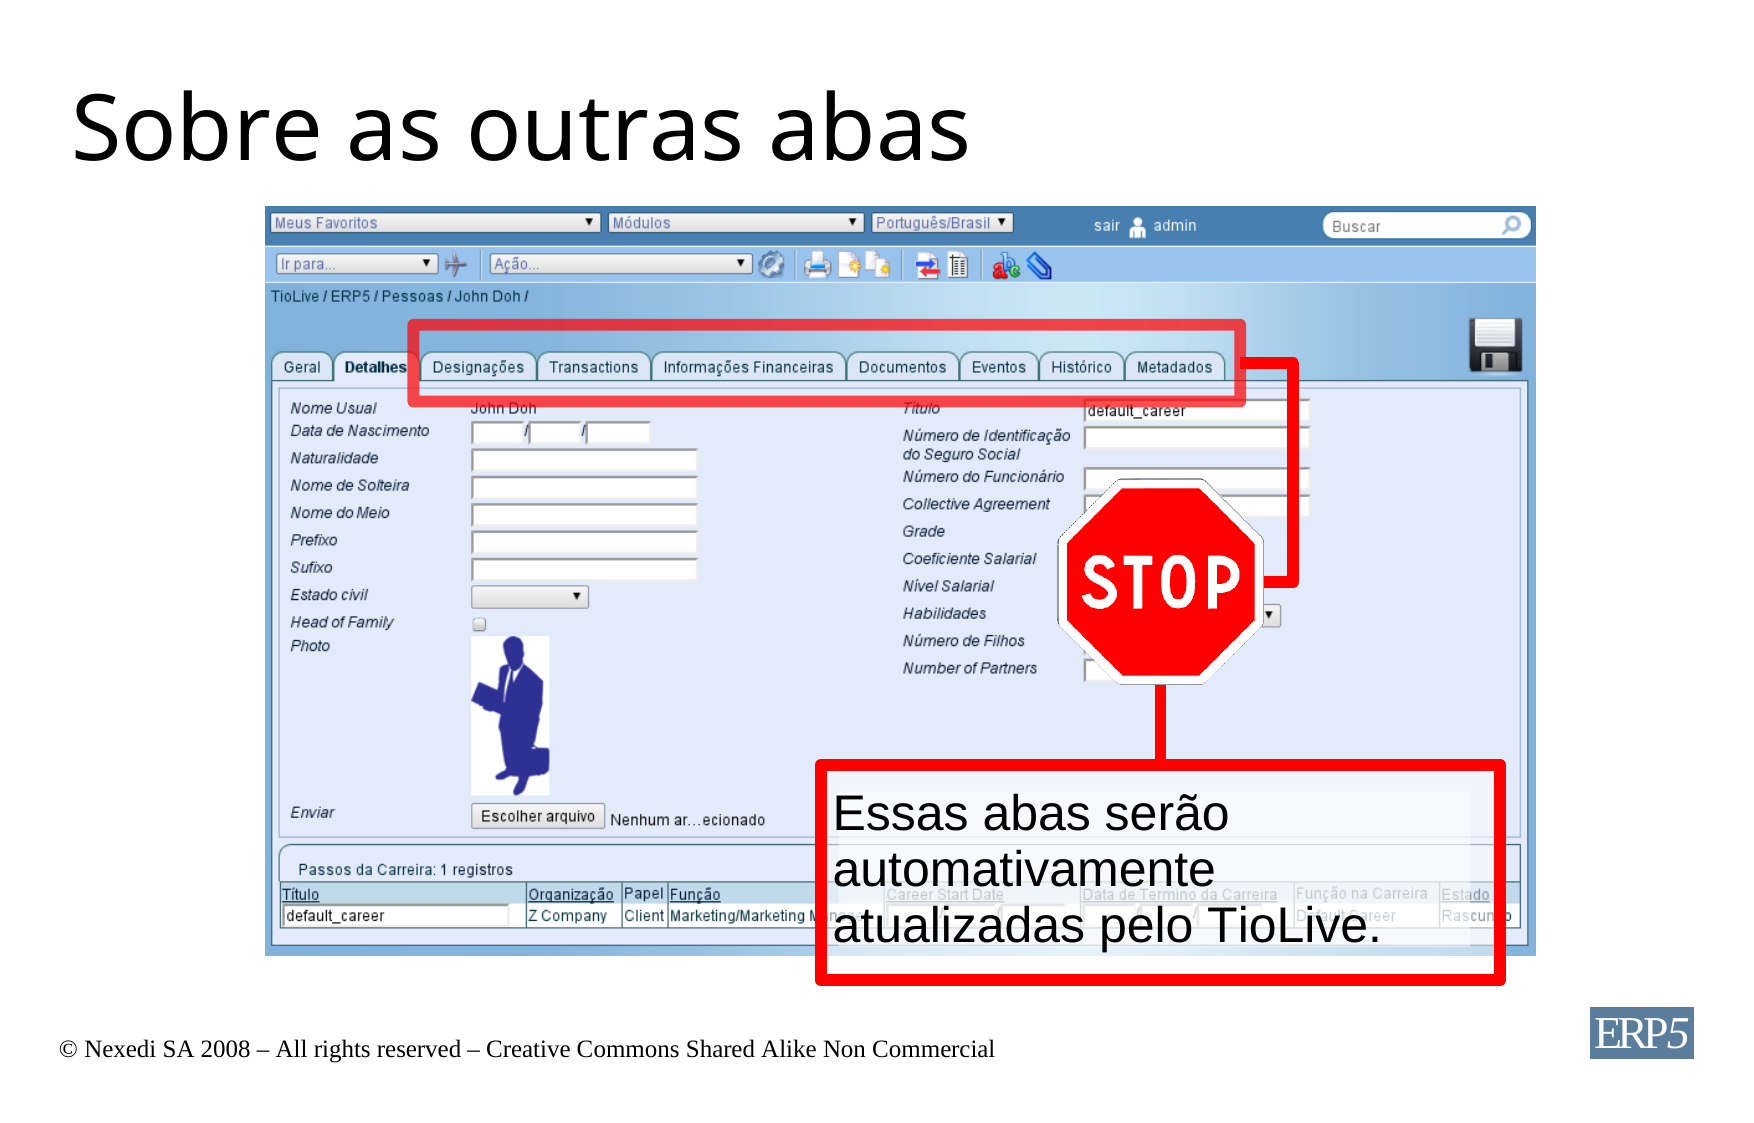

# Sobre as outras abas
Essas abas serão automativamente atualizadas pelo TioLive.